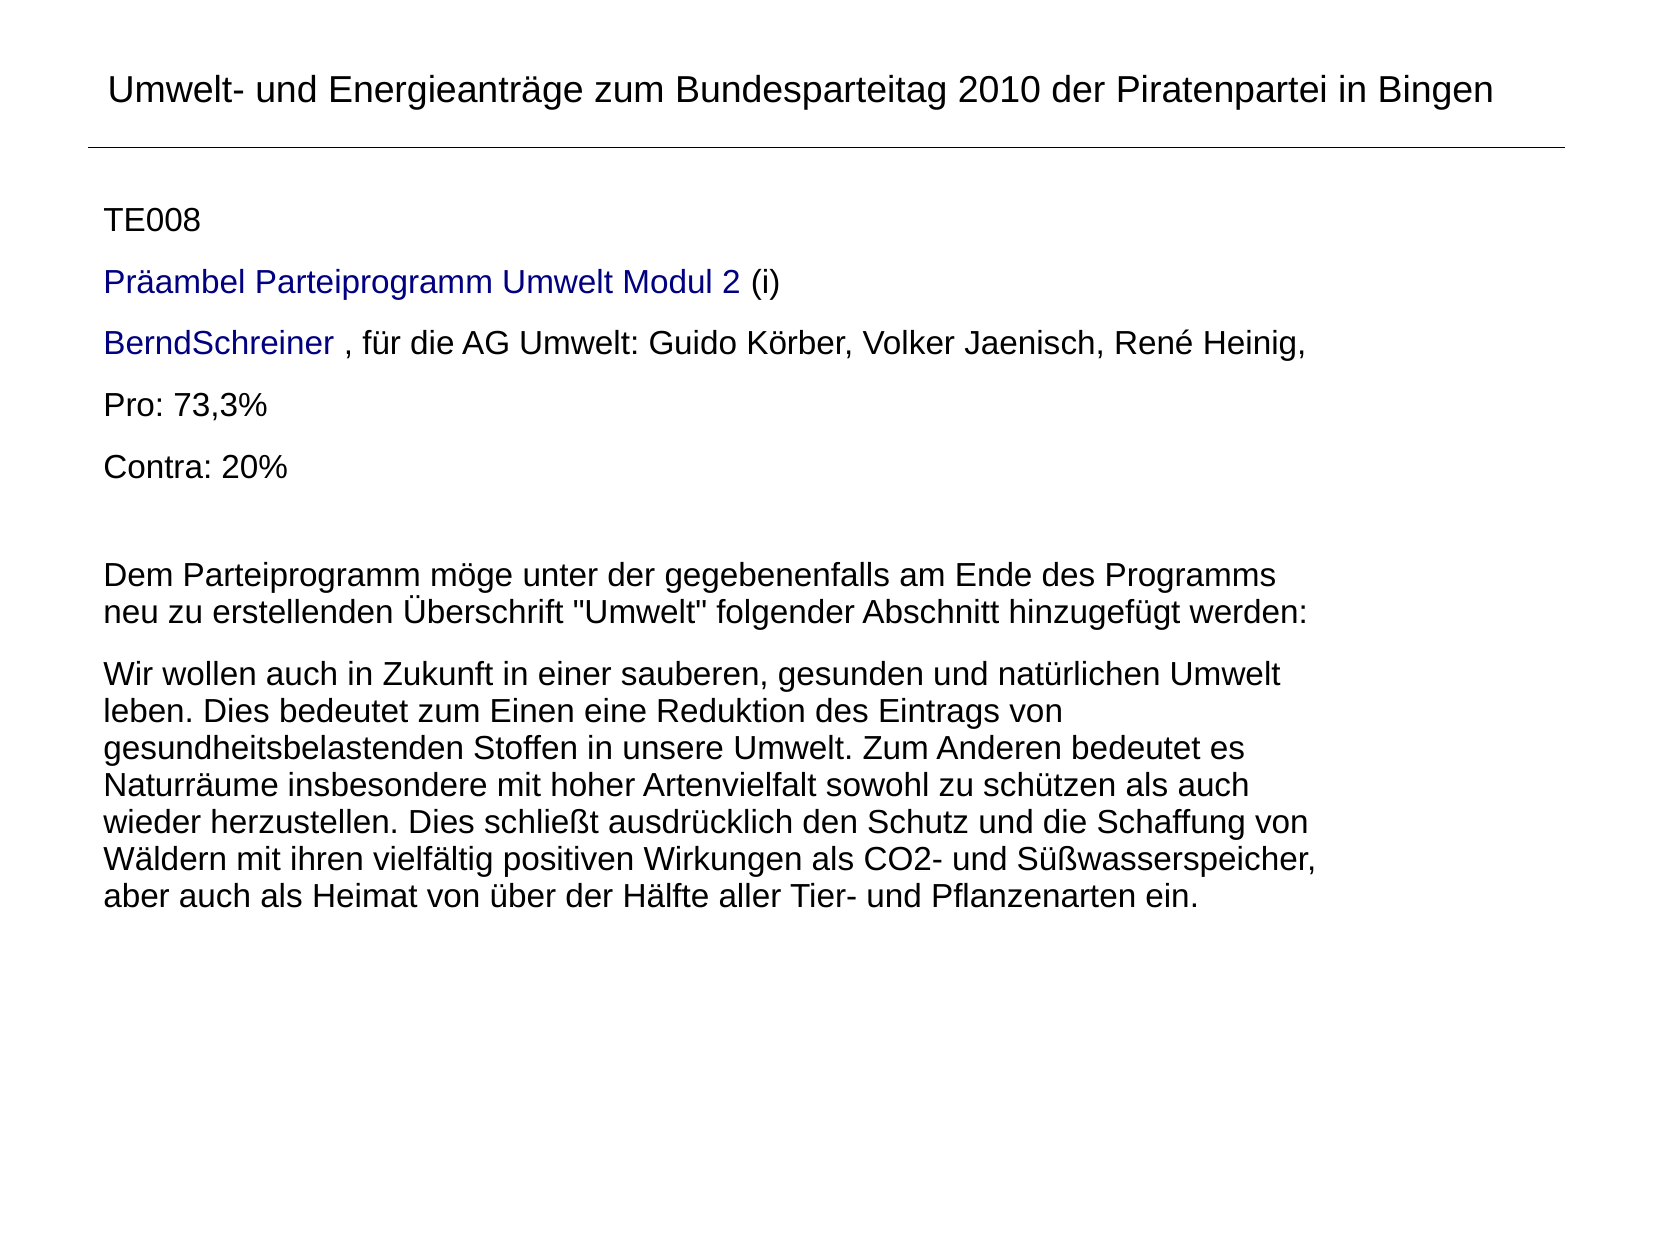

TE008
Präambel Parteiprogramm Umwelt Modul 2 (i)
BerndSchreiner , für die AG Umwelt: Guido Körber, Volker Jaenisch, René Heinig,
Pro: 73,3%
Contra: 20%
Dem Parteiprogramm möge unter der gegebenenfalls am Ende des Programms neu zu erstellenden Überschrift "Umwelt" folgender Abschnitt hinzugefügt werden:
Wir wollen auch in Zukunft in einer sauberen, gesunden und natürlichen Umwelt leben. Dies bedeutet zum Einen eine Reduktion des Eintrags von gesundheitsbelastenden Stoffen in unsere Umwelt. Zum Anderen bedeutet es Naturräume insbesondere mit hoher Artenvielfalt sowohl zu schützen als auch wieder herzustellen. Dies schließt ausdrücklich den Schutz und die Schaffung von Wäldern mit ihren vielfältig positiven Wirkungen als CO2- und Süßwasserspeicher, aber auch als Heimat von über der Hälfte aller Tier- und Pflanzenarten ein.